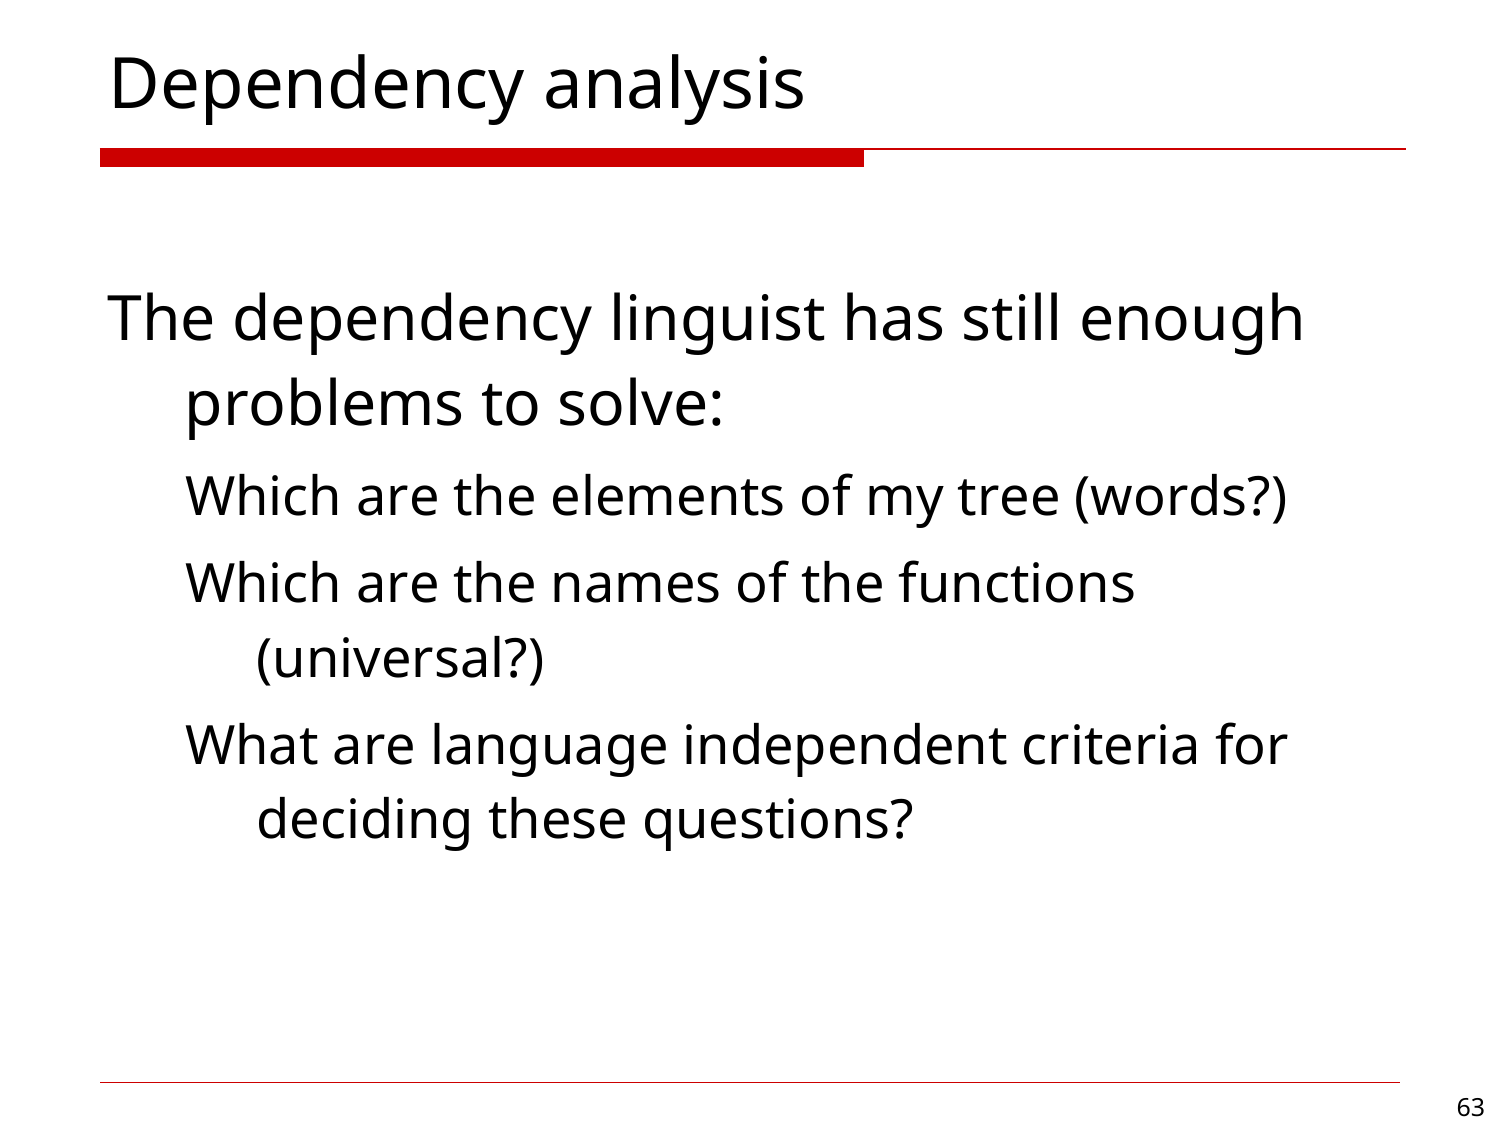

# Dependency analysis
The dependency linguist has still enough problems to solve:
Which are the elements of my tree (words?)
Which are the names of the functions (universal?)
What are language independent criteria for deciding these questions?
63